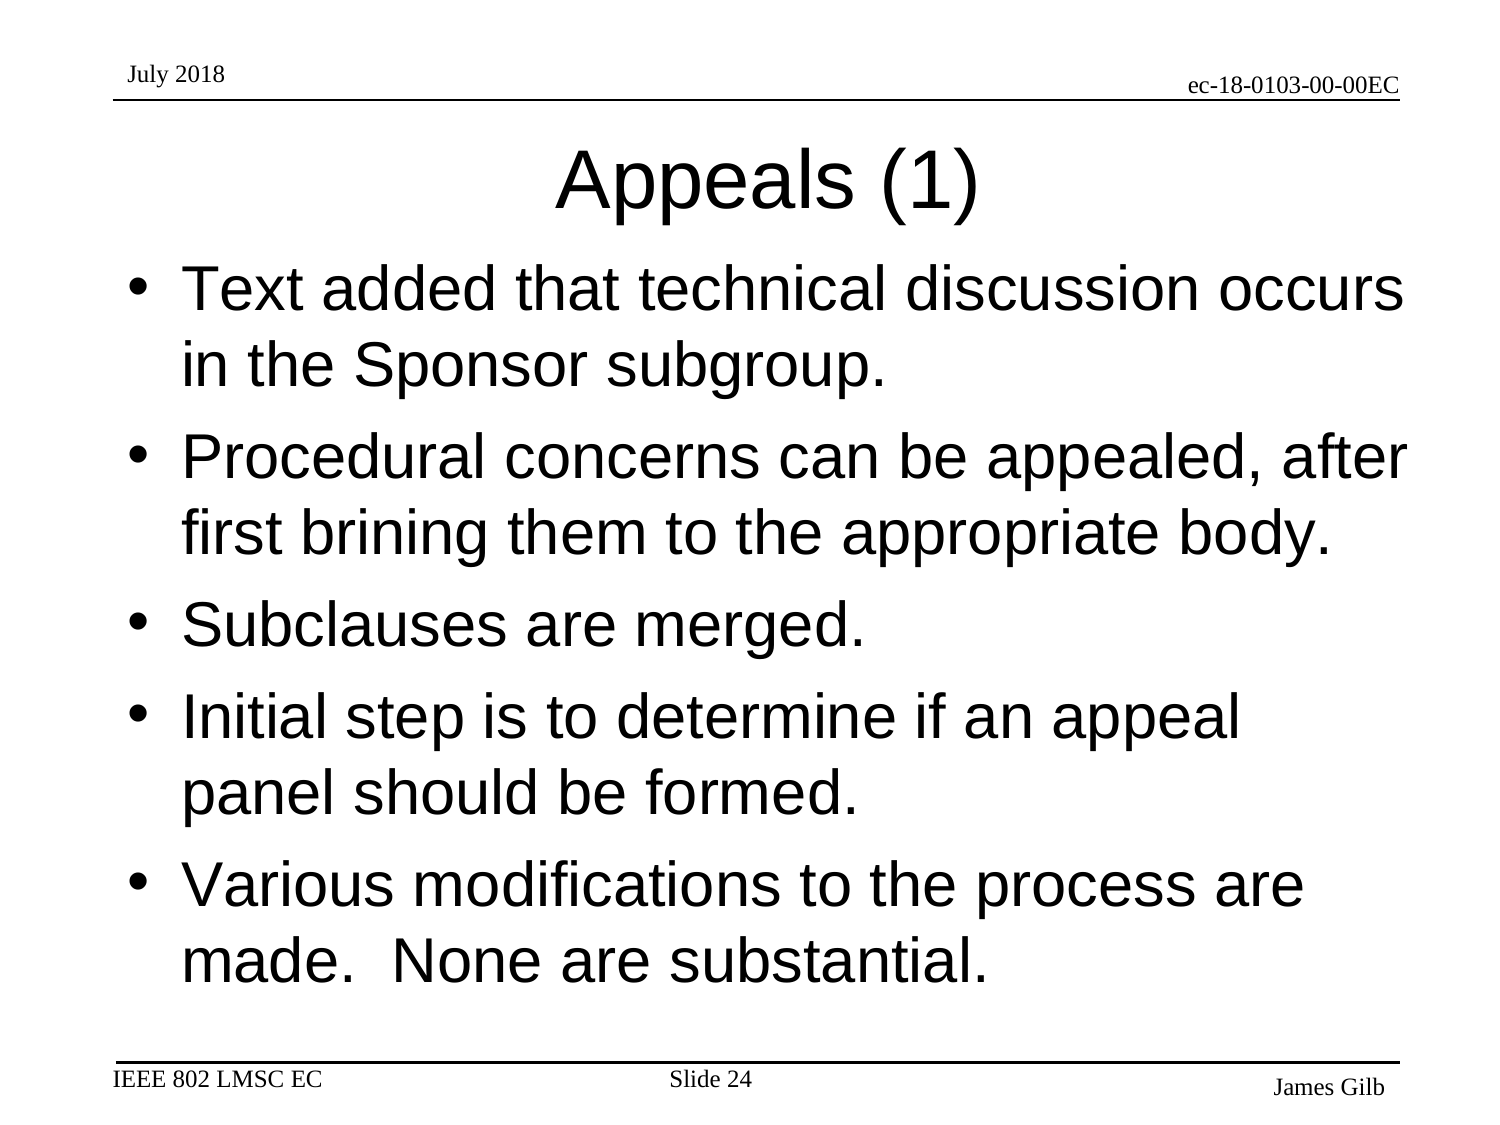

# Appeals (1)
Text added that technical discussion occurs in the Sponsor subgroup.
Procedural concerns can be appealed, after first brining them to the appropriate body.
Subclauses are merged.
Initial step is to determine if an appeal panel should be formed.
Various modifications to the process are made. None are substantial.
24